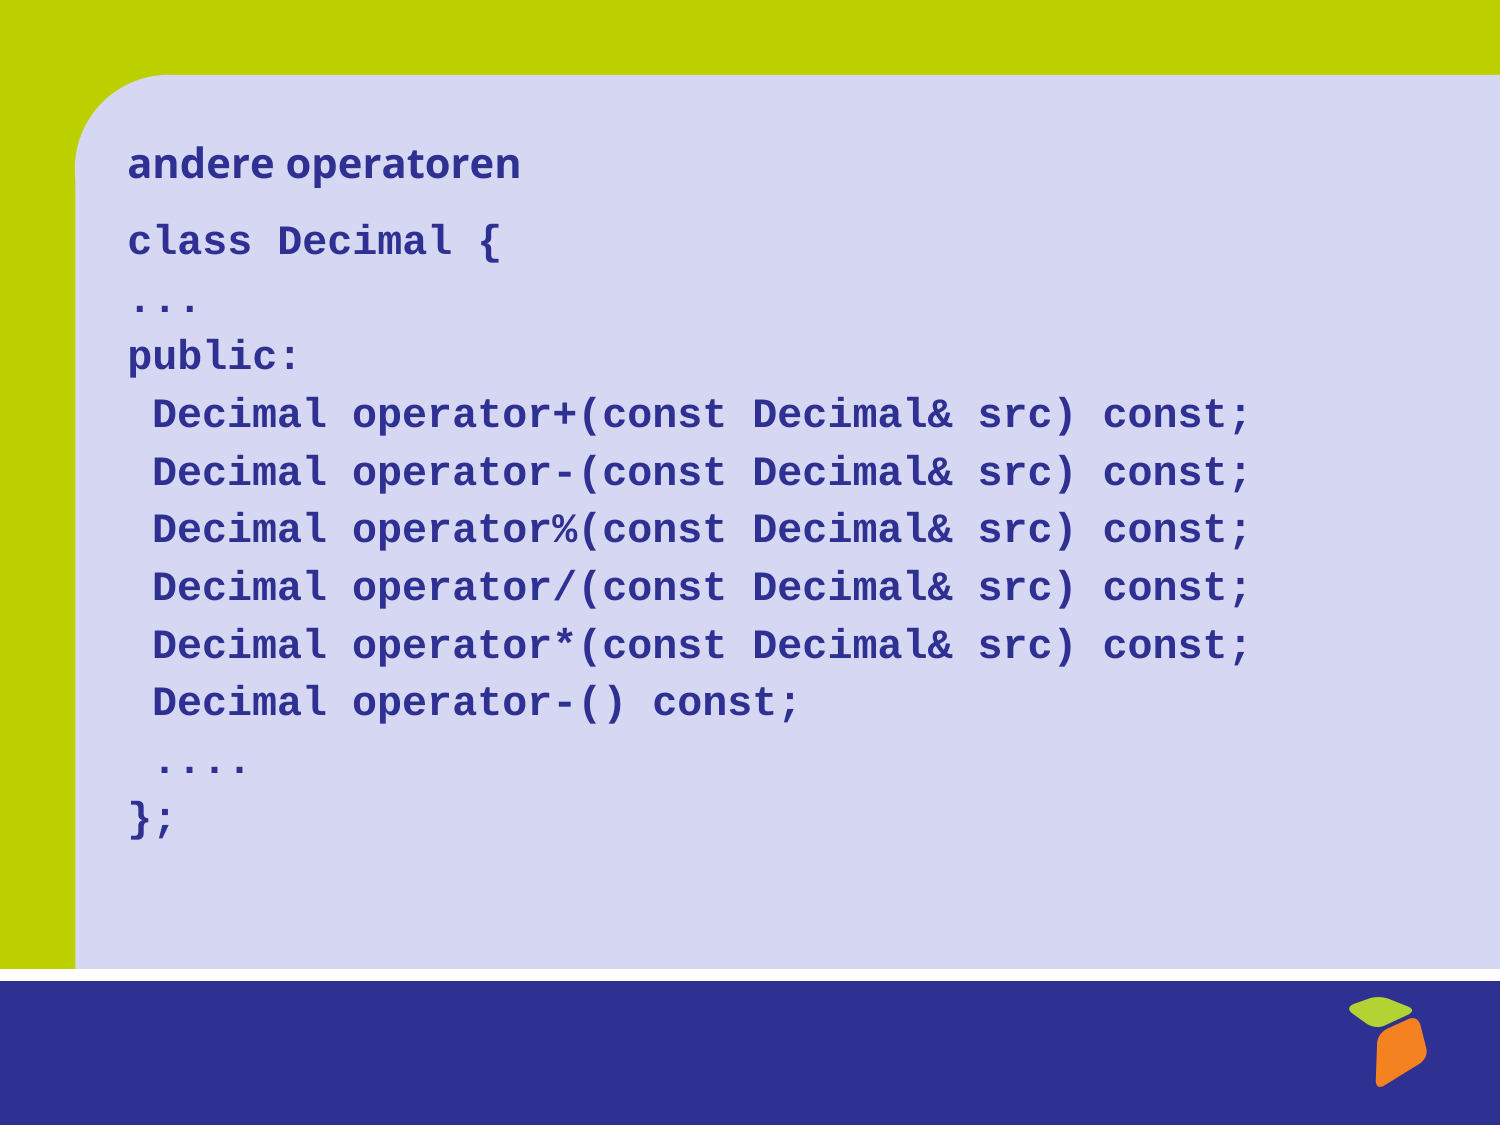

# andere operatoren
class Decimal {
...
public:
 Decimal operator+(const Decimal& src) const;
 Decimal operator-(const Decimal& src) const;
 Decimal operator%(const Decimal& src) const;
 Decimal operator/(const Decimal& src) const;
 Decimal operator*(const Decimal& src) const;
 Decimal operator-() const;
 ....
};